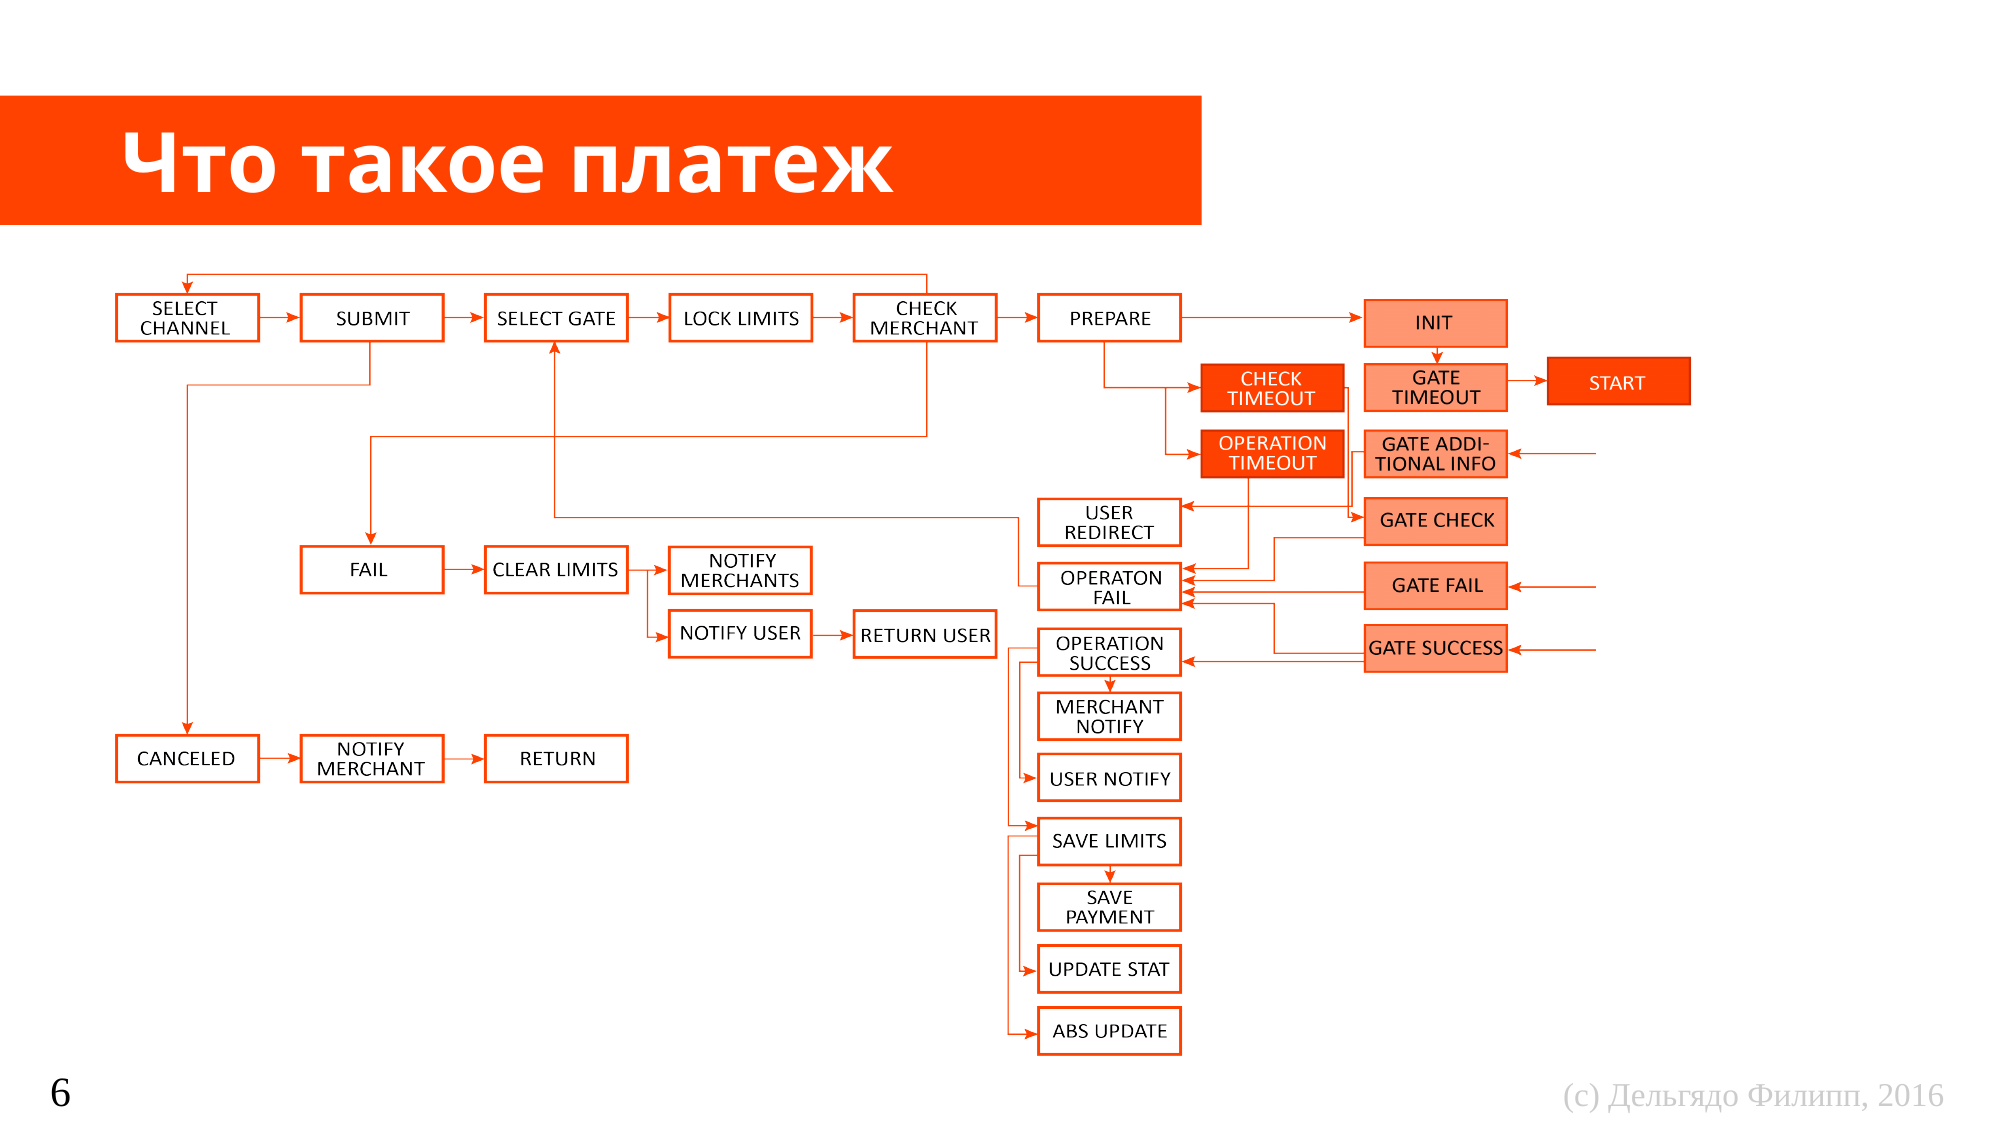

# Что такое платеж
6
(c) Дельгядо Филипп, 2016